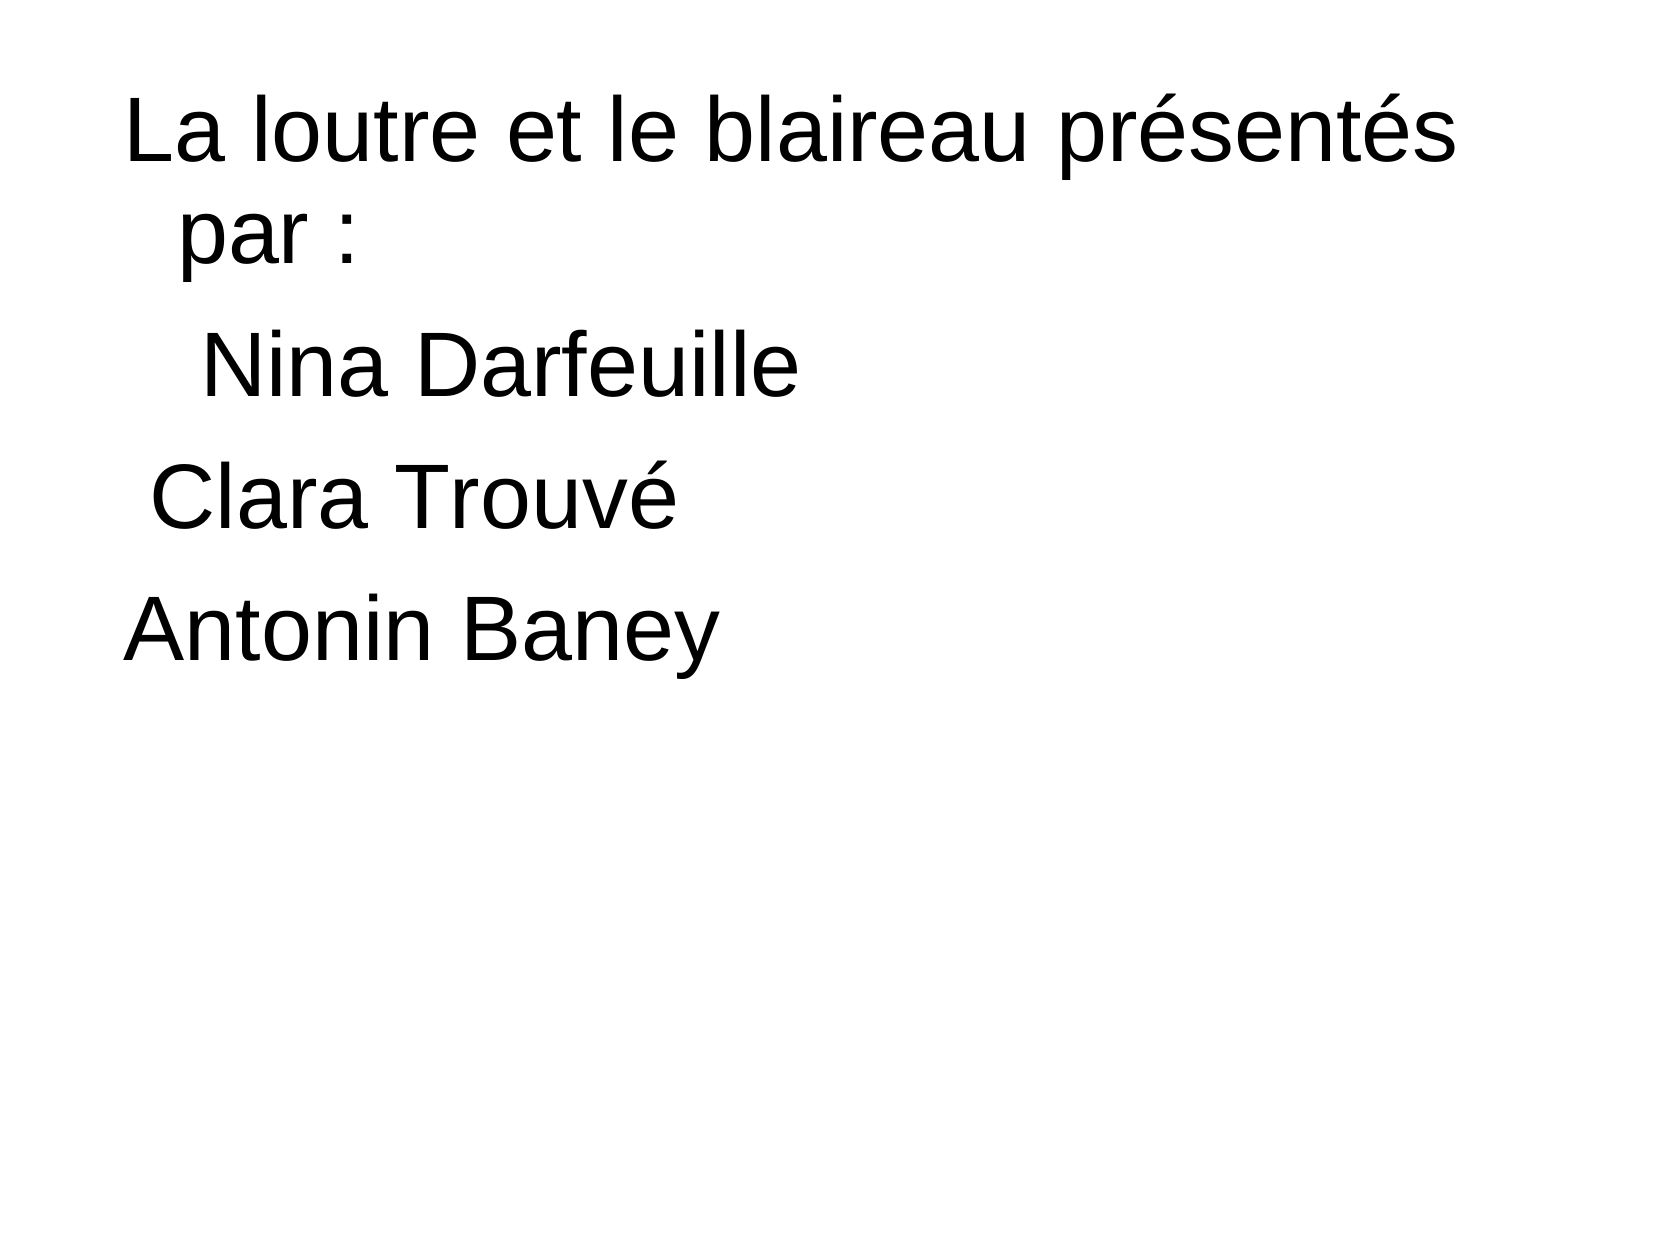

# La loutre et le blaireau présentés par :
 Nina Darfeuille
 Clara Trouvé
Antonin Baney